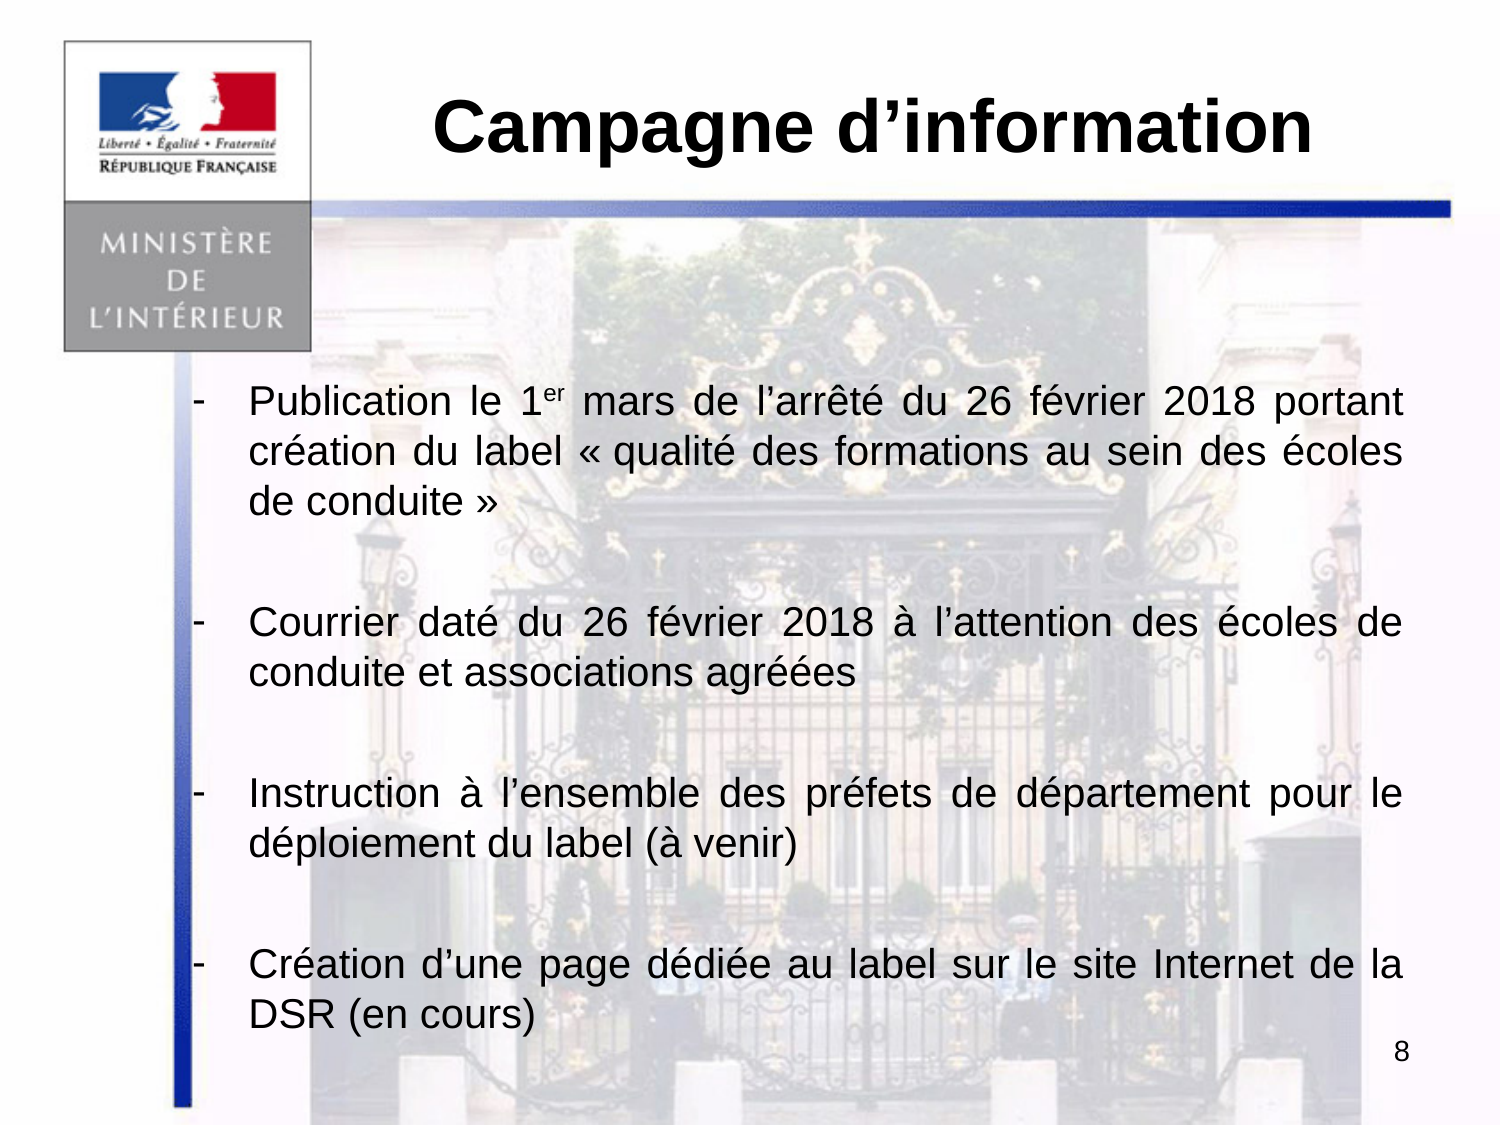

# Campagne d’information
Publication le 1er mars de l’arrêté du 26 février 2018 portant création du label « qualité des formations au sein des écoles de conduite »
Courrier daté du 26 février 2018 à l’attention des écoles de conduite et associations agréées
Instruction à l’ensemble des préfets de département pour le déploiement du label (à venir)
Création d’une page dédiée au label sur le site Internet de la DSR (en cours)
7